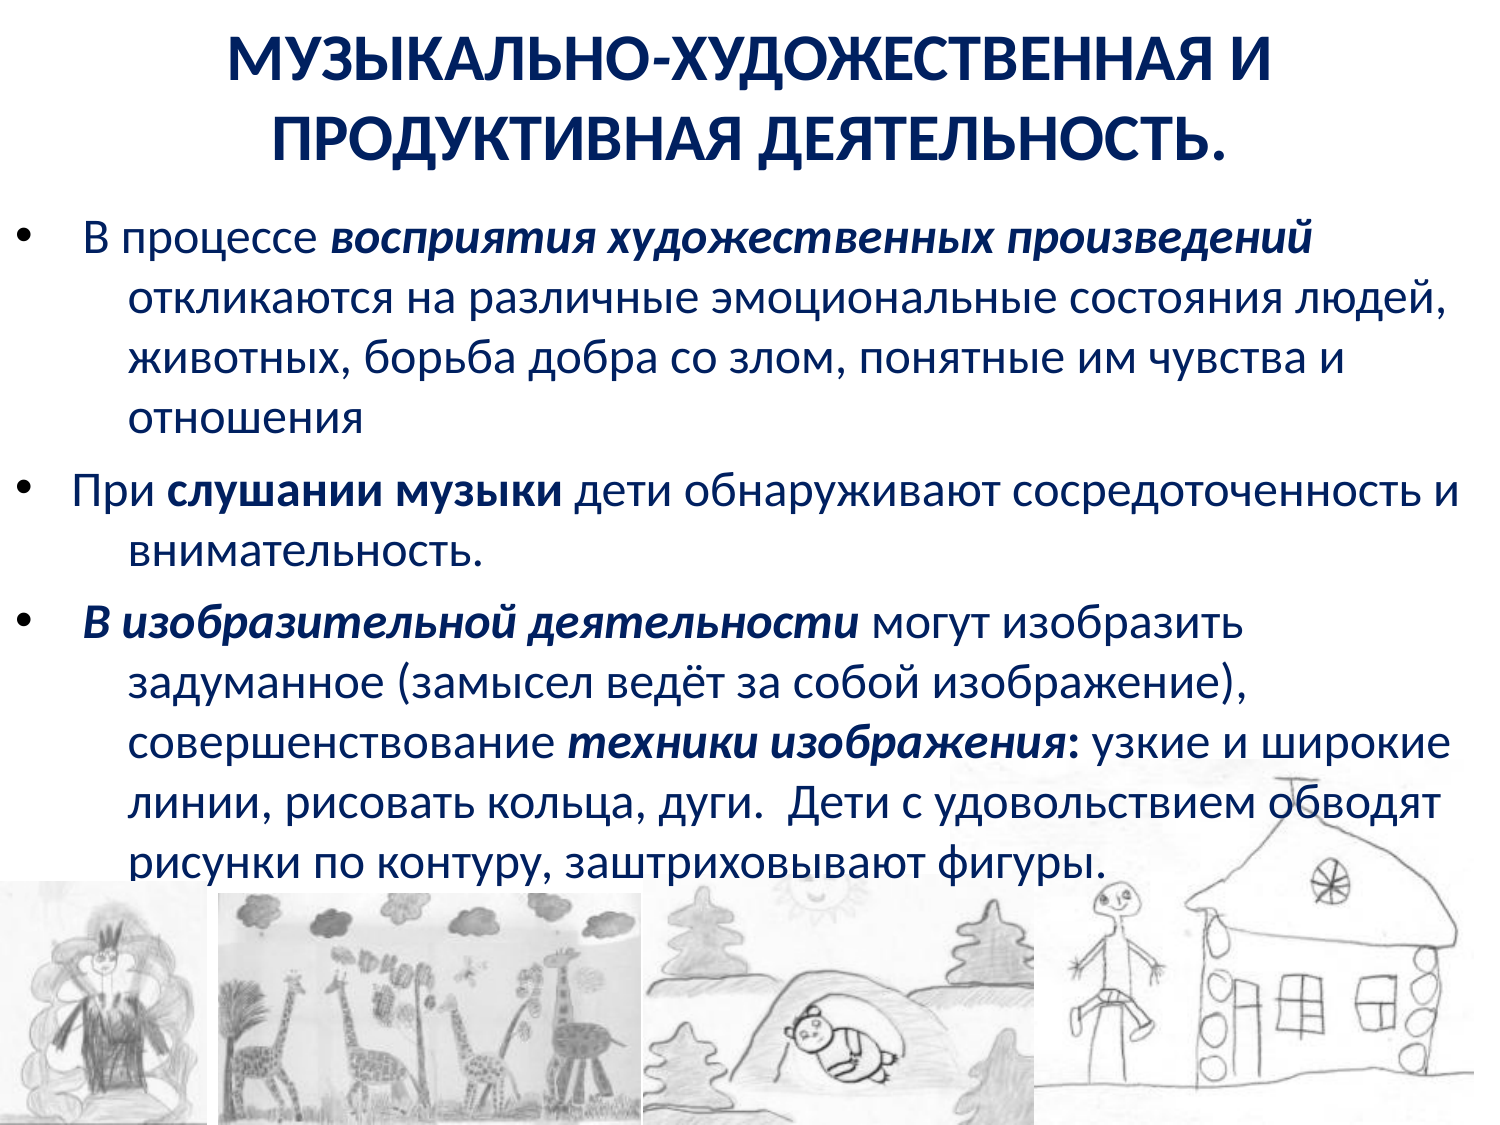

# МУЗЫКАЛЬНО-ХУДОЖЕСТВЕННАЯ И ПРОДУКТИВНАЯ ДЕЯТЕЛЬНОСТЬ.
 В процессе восприятия художественных произведений  откликаются на различные эмоциональные состояния людей, животных, борьба добра со злом, понятные им чувства и отношения
При слушании музыки дети обнаруживают сосредоточенность и внимательность.
 В изобразительной деятельности могут изобразить задуманное (замысел ведёт за собой изображение), совершенствование техники изображения: узкие и широкие линии, рисовать кольца, дуги. Дети с удовольствием обводят рисунки по контуру, заштриховывают фигуры.